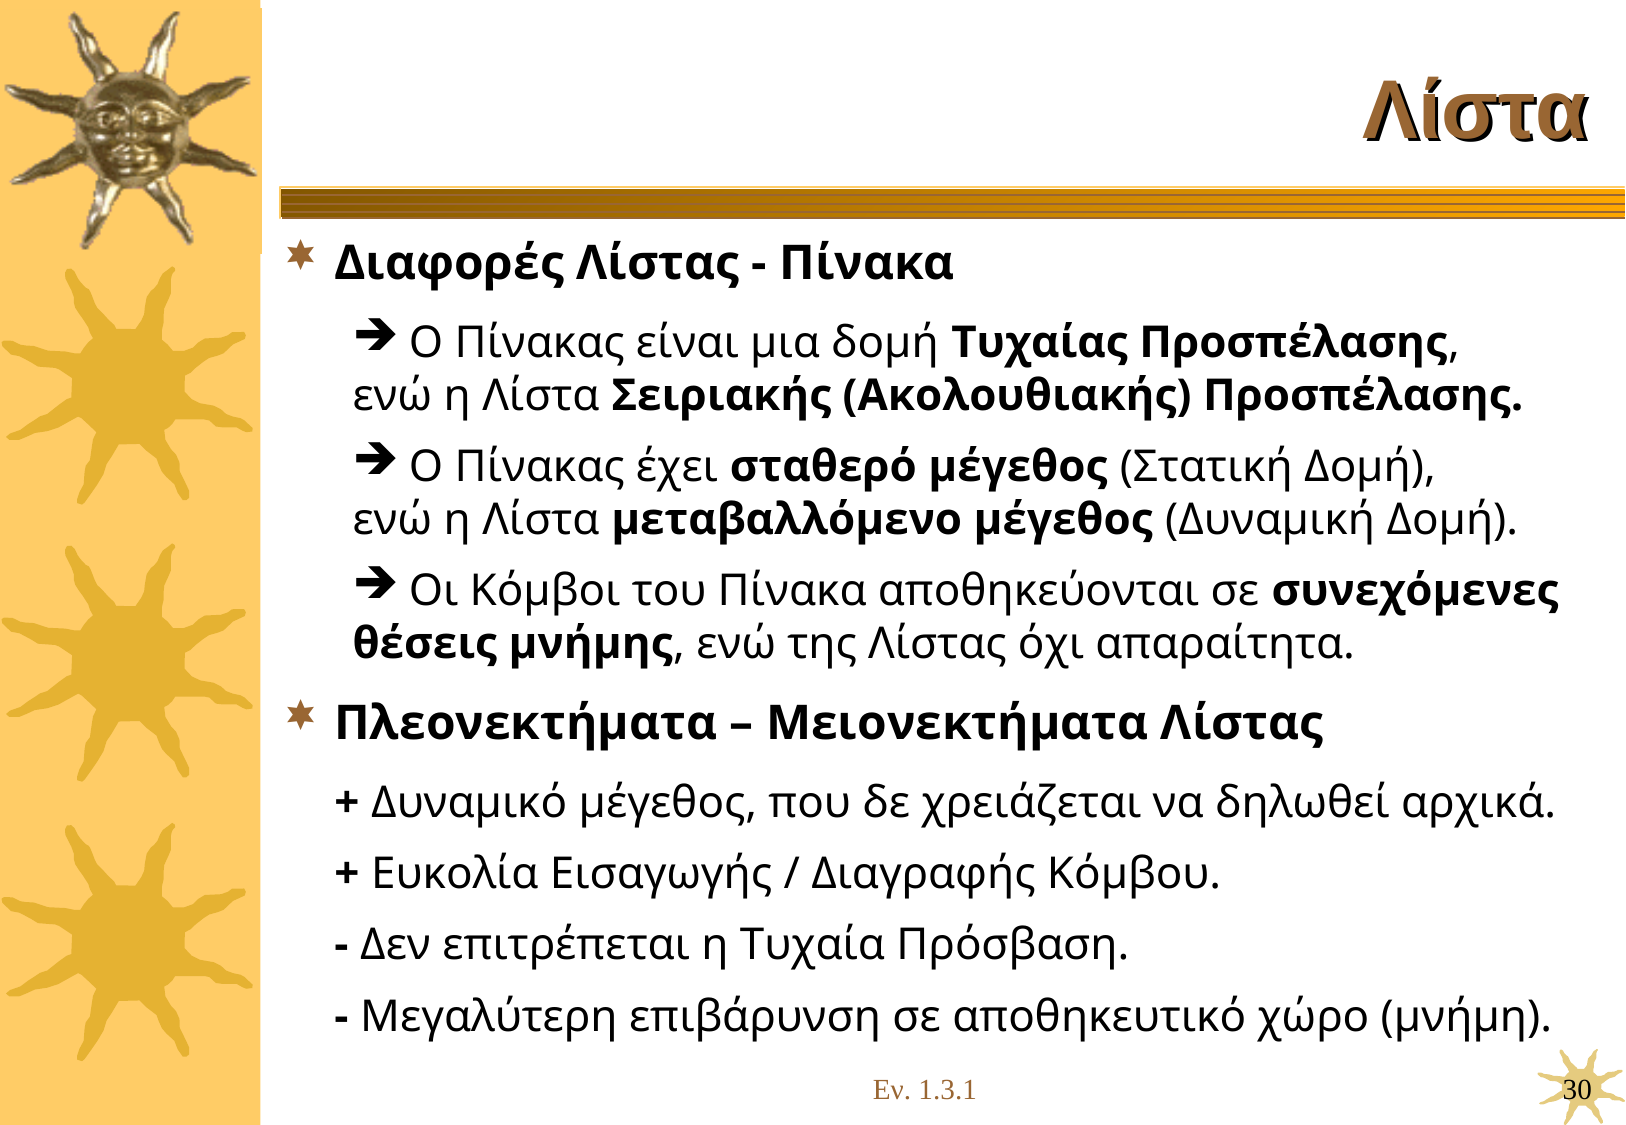

Λίστα
Διαφορές Λίστας - Πίνακα
 Ο Πίνακας είναι μια δομή Τυχαίας Προσπέλασης,
ενώ η Λίστα Σειριακής (Ακολουθιακής) Προσπέλασης.
 Ο Πίνακας έχει σταθερό μέγεθος (Στατική Δομή),
ενώ η Λίστα μεταβαλλόμενο μέγεθος (Δυναμική Δομή).
 Οι Κόμβοι του Πίνακα αποθηκεύονται σε συνεχόμενες θέσεις μνήμης, ενώ της Λίστας όχι απαραίτητα.
Πλεονεκτήματα – Μειονεκτήματα Λίστας
+ Δυναμικό μέγεθος, που δε χρειάζεται να δηλωθεί αρχικά.
+ Ευκολία Εισαγωγής / Διαγραφής Κόμβου.
- Δεν επιτρέπεται η Τυχαία Πρόσβαση.
- Μεγαλύτερη επιβάρυνση σε αποθηκευτικό χώρο (μνήμη).
Εν. 1.3.1
30